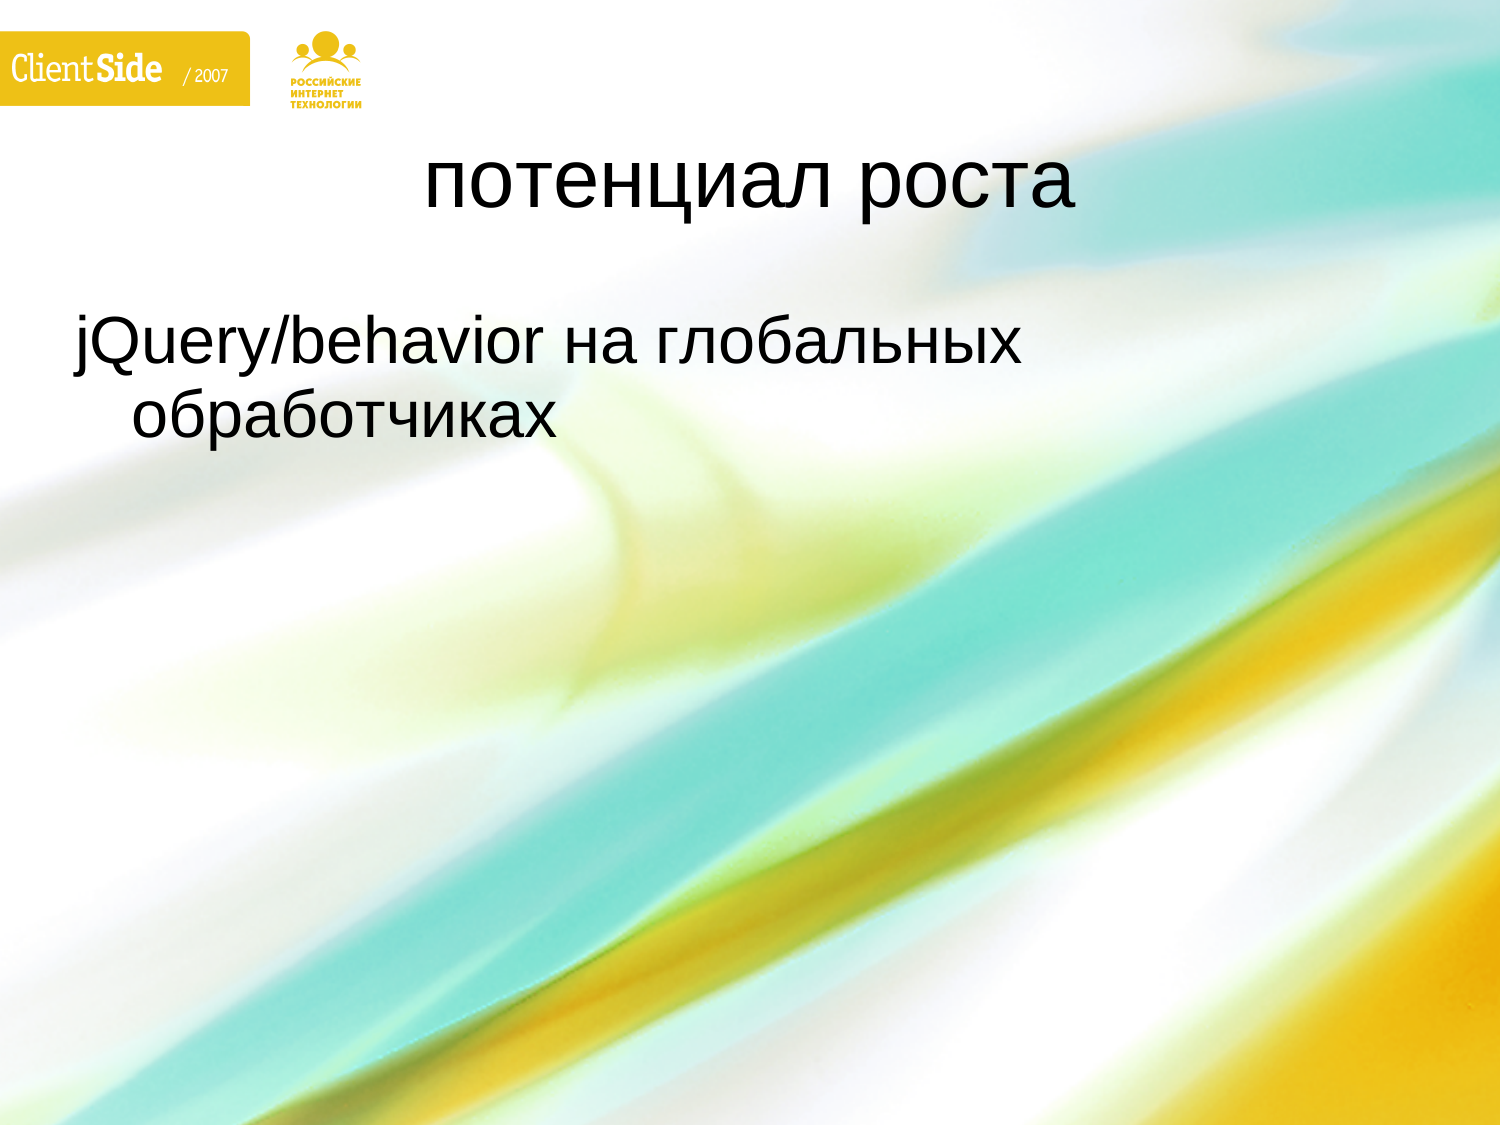

# потенциал роста
jQuery/behavior на глобальных обработчиках